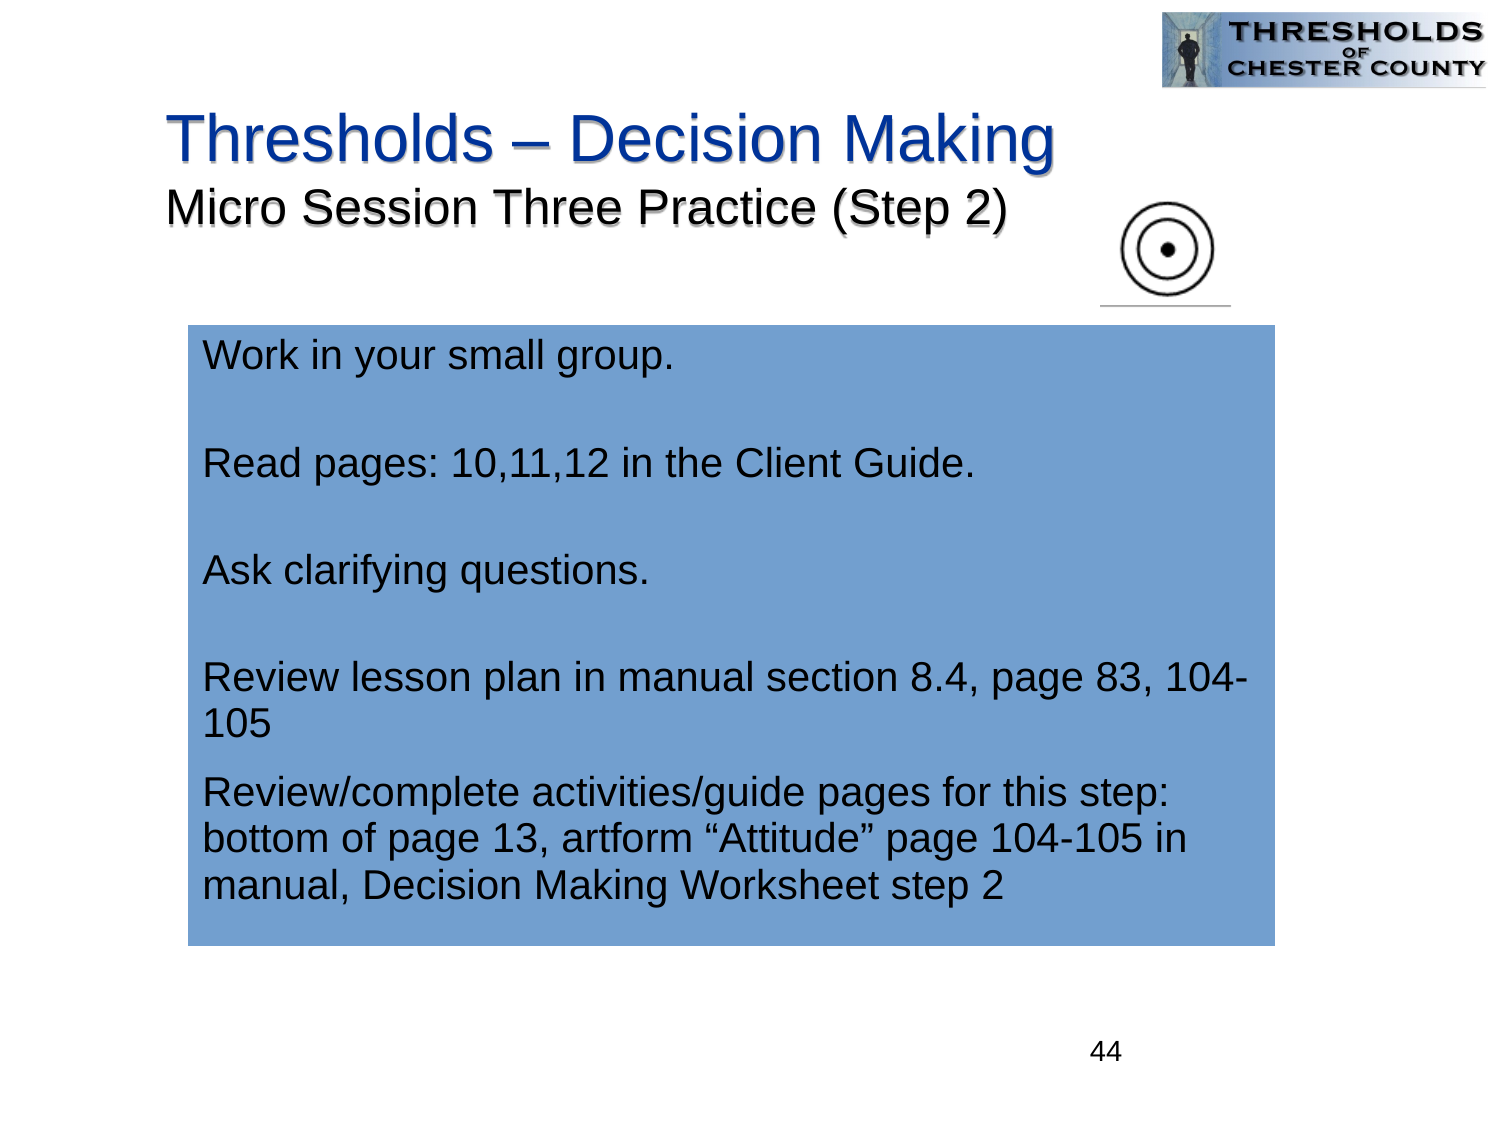

# Thresholds – Decision Making Micro Session Three Practice (Step 2)
| Work in your small group. |
| --- |
| Read pages: 10,11,12 in the Client Guide. |
| Ask clarifying questions. |
| Review lesson plan in manual section 8.4, page 83, 104-105 |
| Review/complete activities/guide pages for this step: bottom of page 13, artform “Attitude” page 104-105 in manual, Decision Making Worksheet step 2 |
28